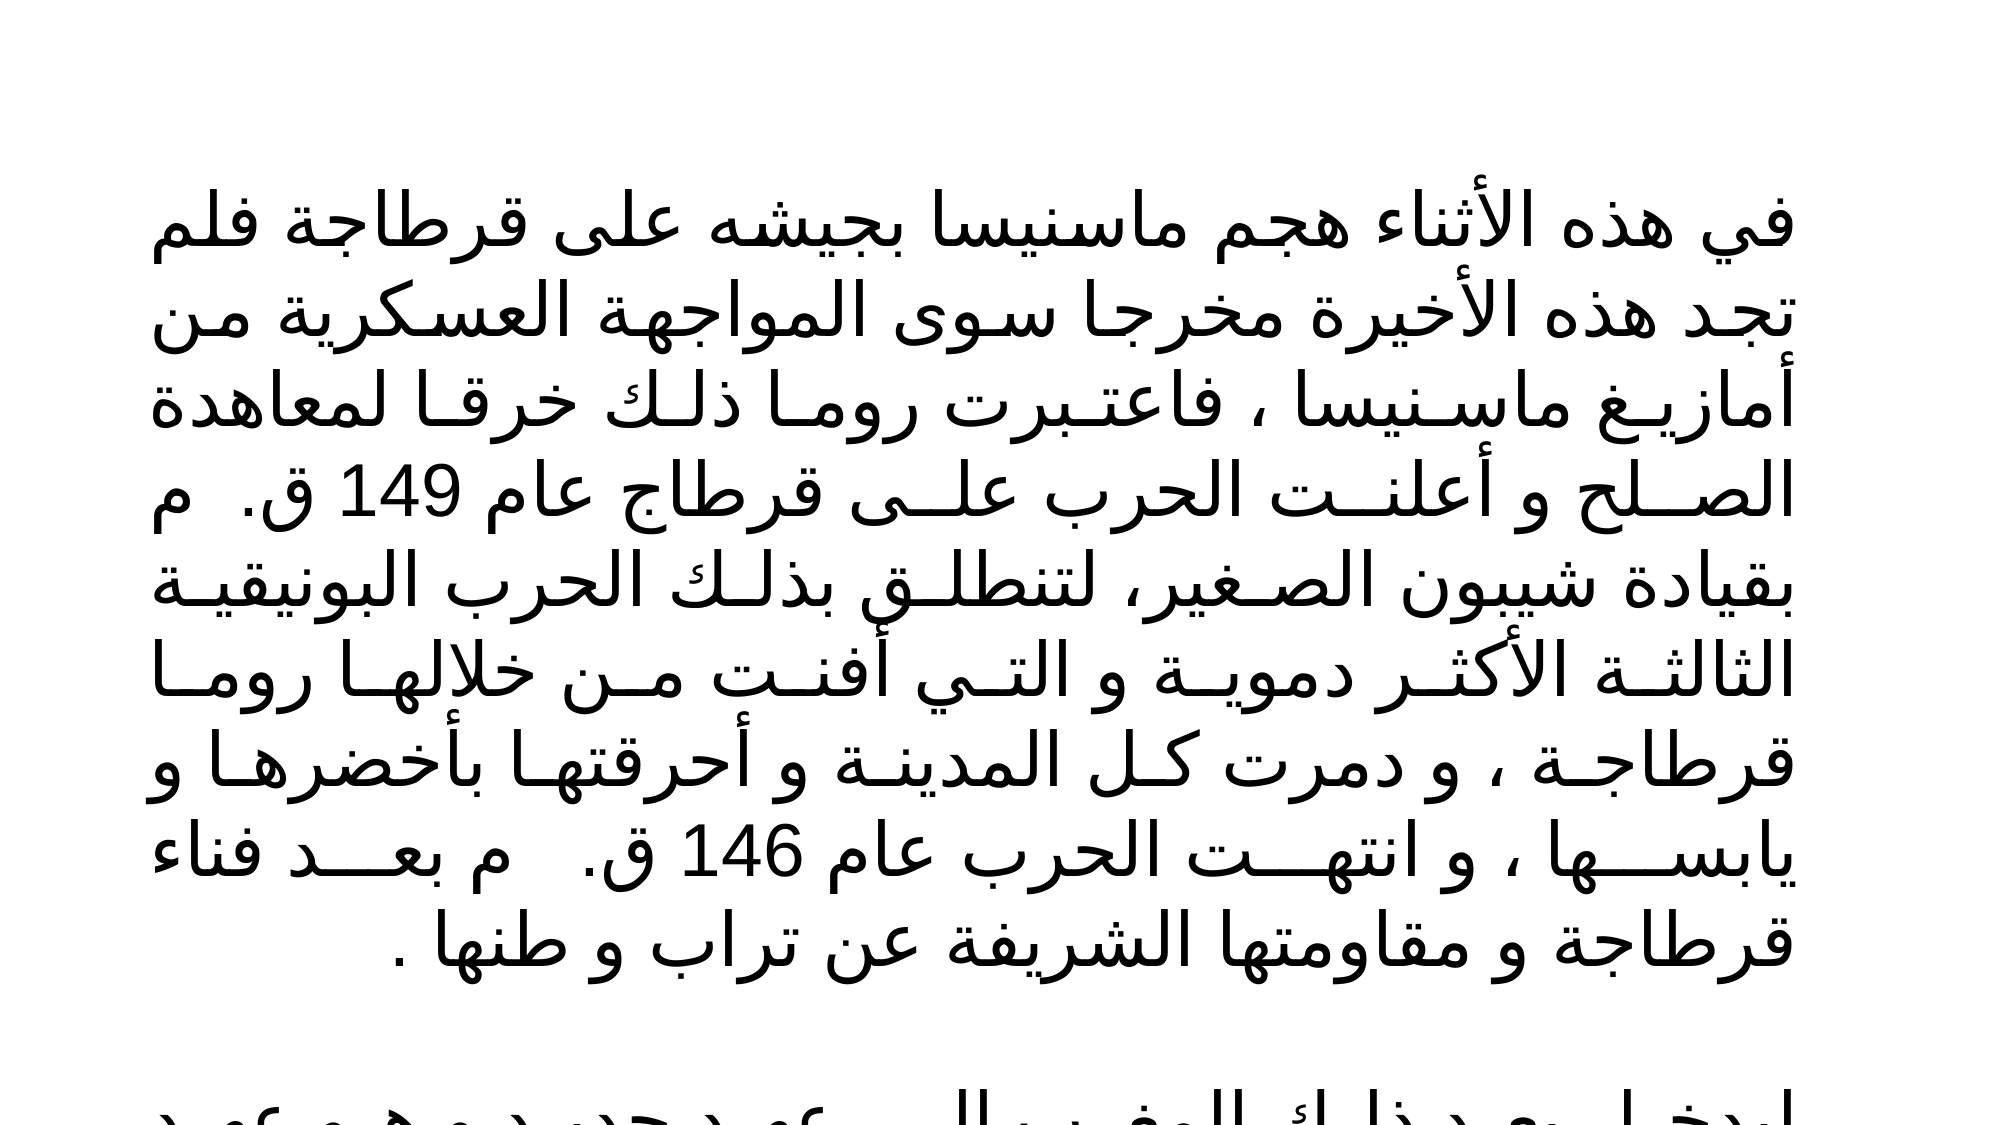

في هذه الأثناء هجم ماسنيسا بجيشه على قرطاجة فلم تجد هذه الأخيرة مخرجا سوى المواجهة العسكرية من أمازيغ ماسنيسا ، فاعتبرت روما ذلك خرقا لمعاهدة الصلح و أعلنت الحرب على قرطاج عام 149 ق.م بقيادة شيبون الصغير، لتنطلق بذلك الحرب البونيقية الثالثة الأكثر دموية و التي أفنت من خلالها روما قرطاجة ، و دمرت كل المدينة و أحرقتها بأخضرها و يابسها ، و انتهت الحرب عام 146 ق.م بعد فناء قرطاجة و مقاومتها الشريفة عن تراب و طنها .
ليدخل بعد ذلك المغرب الى عهد جديد و هو عهد المغرب الروماني